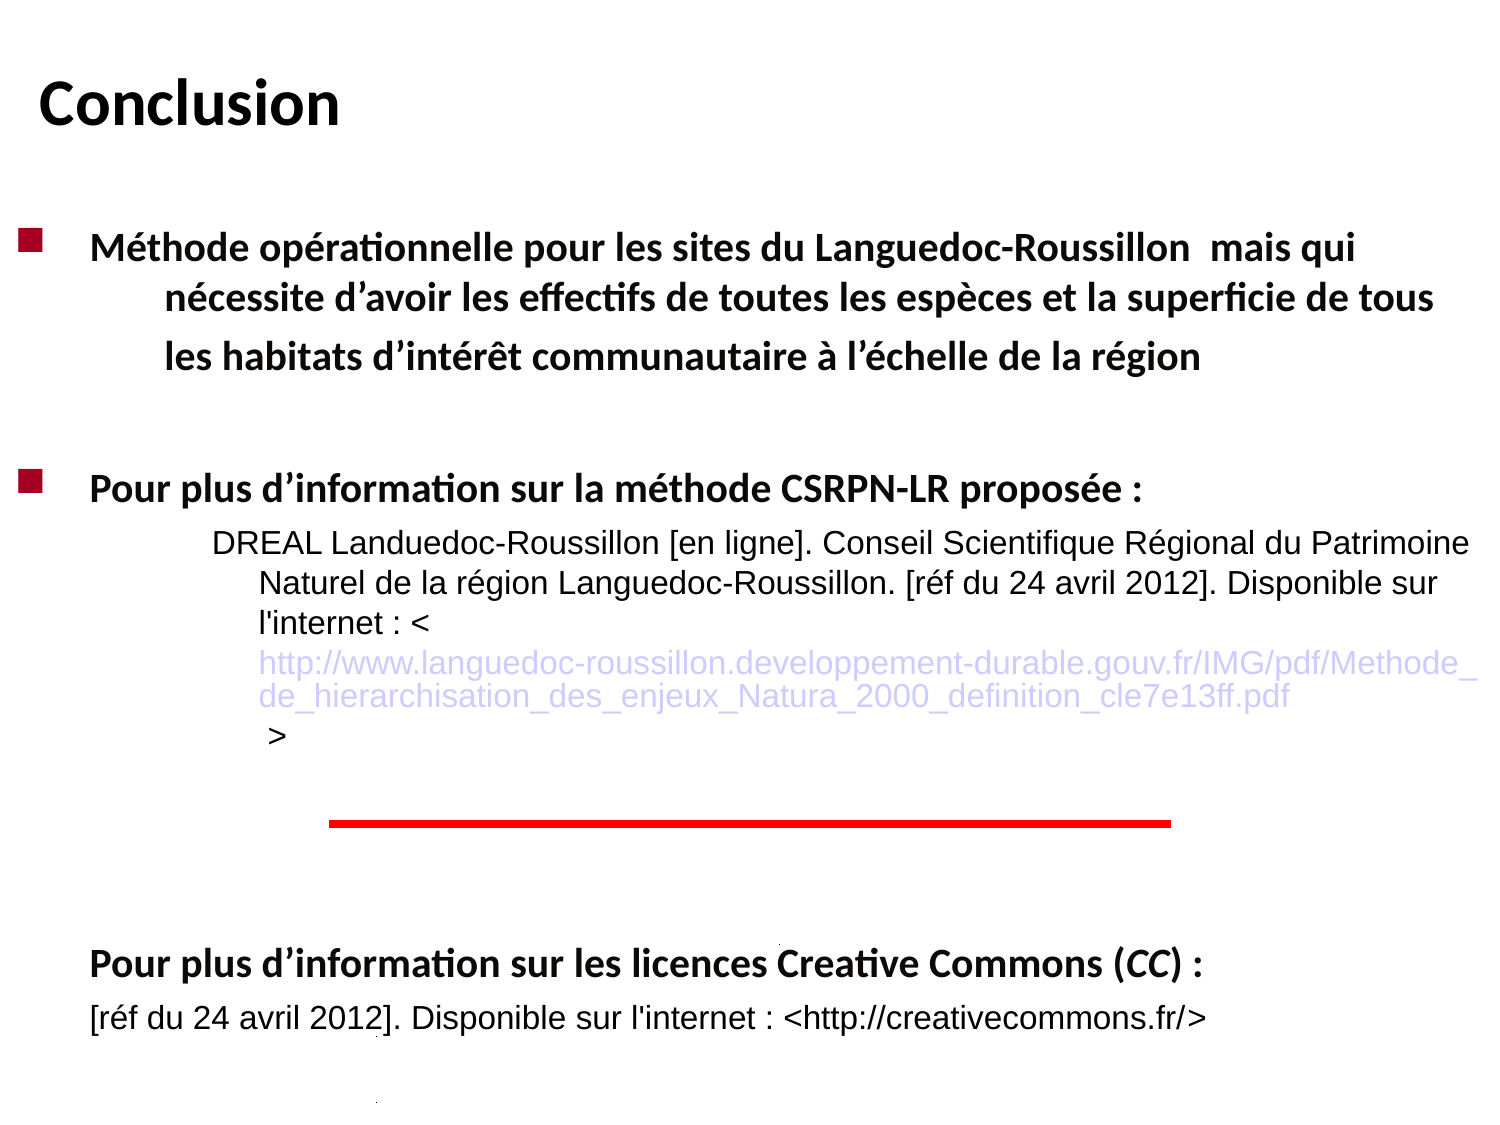

Conclusion
Méthode opérationnelle pour les sites du Languedoc-Roussillon mais qui nécessite d’avoir les effectifs de toutes les espèces et la superficie de tous les habitats d’intérêt communautaire à l’échelle de la région
Pour plus d’information sur la méthode CSRPN-LR proposée :
DREAL Landuedoc-Roussillon [en ligne]. Conseil Scientifique Régional du Patrimoine Naturel de la région Languedoc-Roussillon. [réf du 24 avril 2012]. Disponible sur l'internet : < http://www.languedoc-roussillon.developpement-durable.gouv.fr/IMG/pdf/Methode_de_hierarchisation_des_enjeux_Natura_2000_definition_cle7e13ff.pdf >
	Pour plus d’information sur les licences Creative Commons (CC) :
	[réf du 24 avril 2012]. Disponible sur l'internet : <http://creativecommons.fr/>